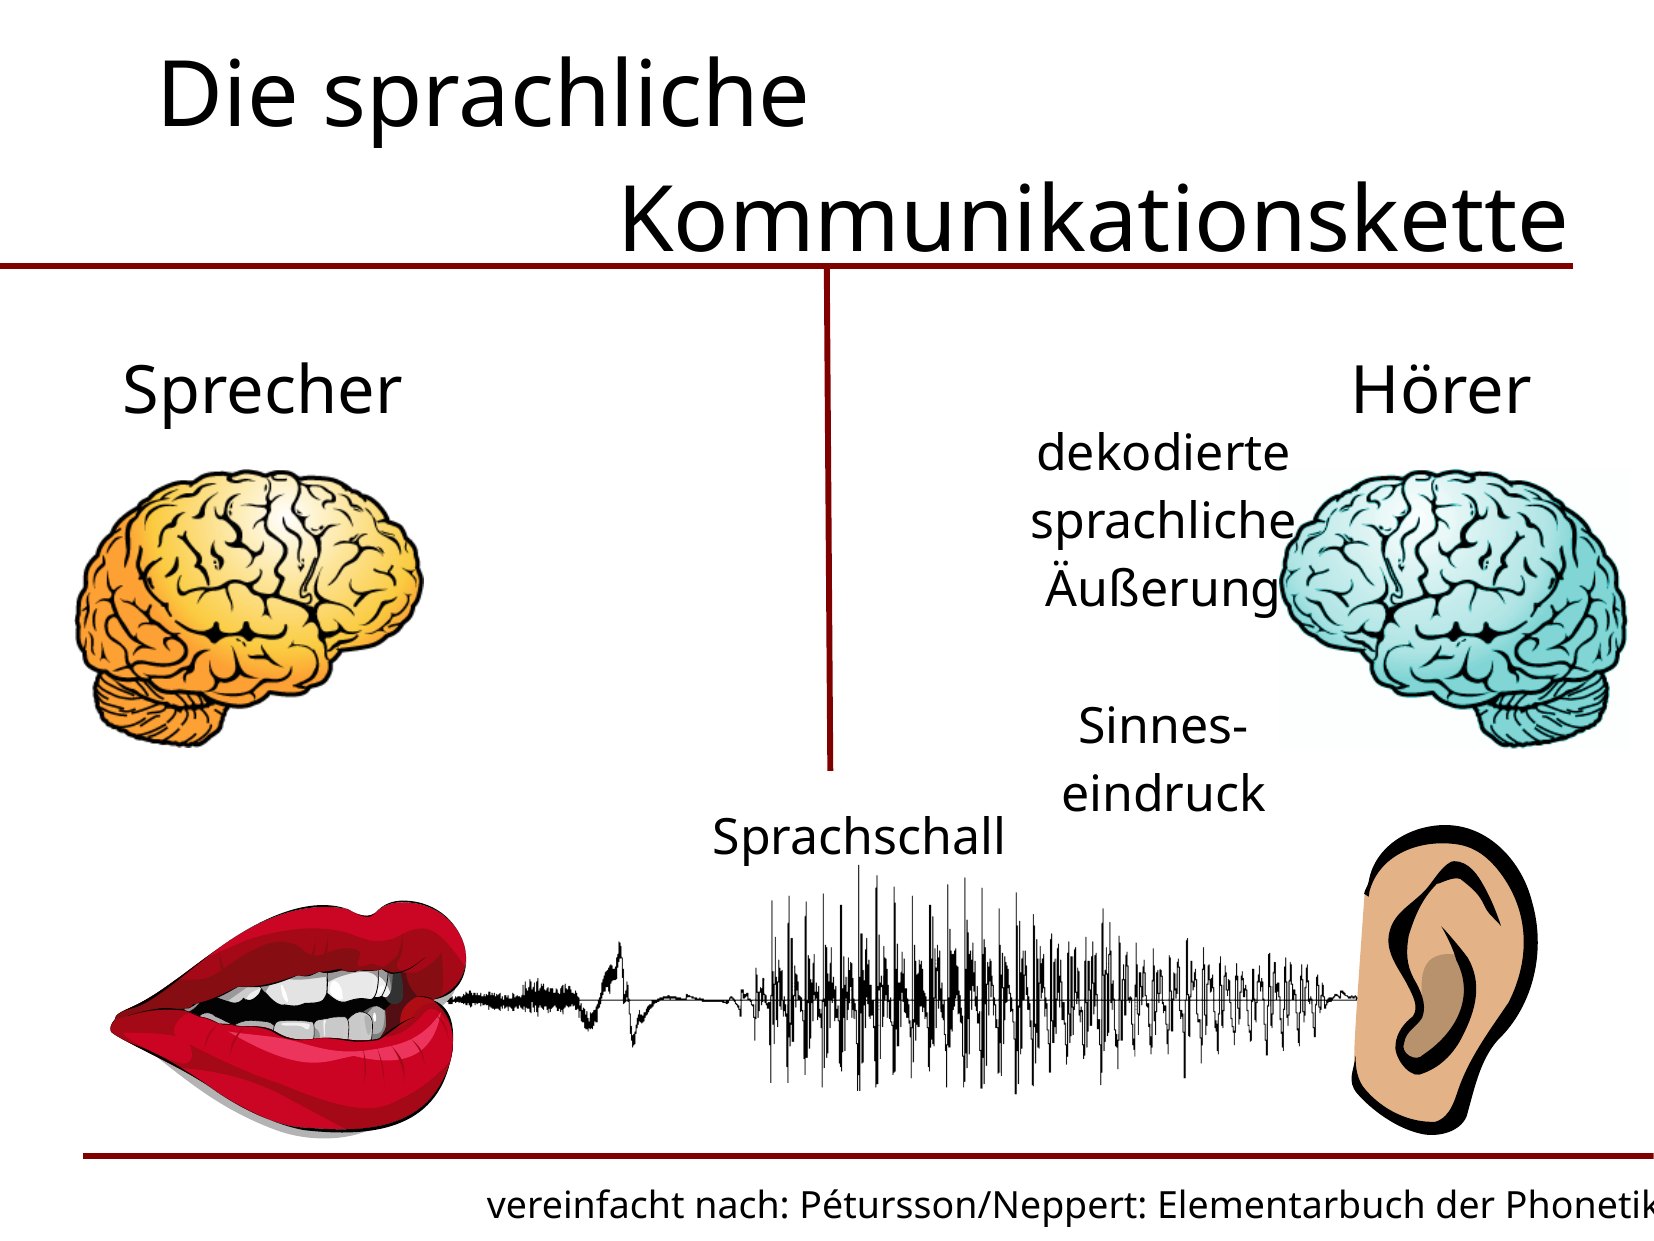

# Die sprachliche Kommunikationskette
dekodierte
sprachliche
Äußerung
Sinnes-
eindruck
Sprecher
Hörer
Sprachschall
vereinfacht nach: Pétursson/Neppert: Elementarbuch der Phonetik, 1996.